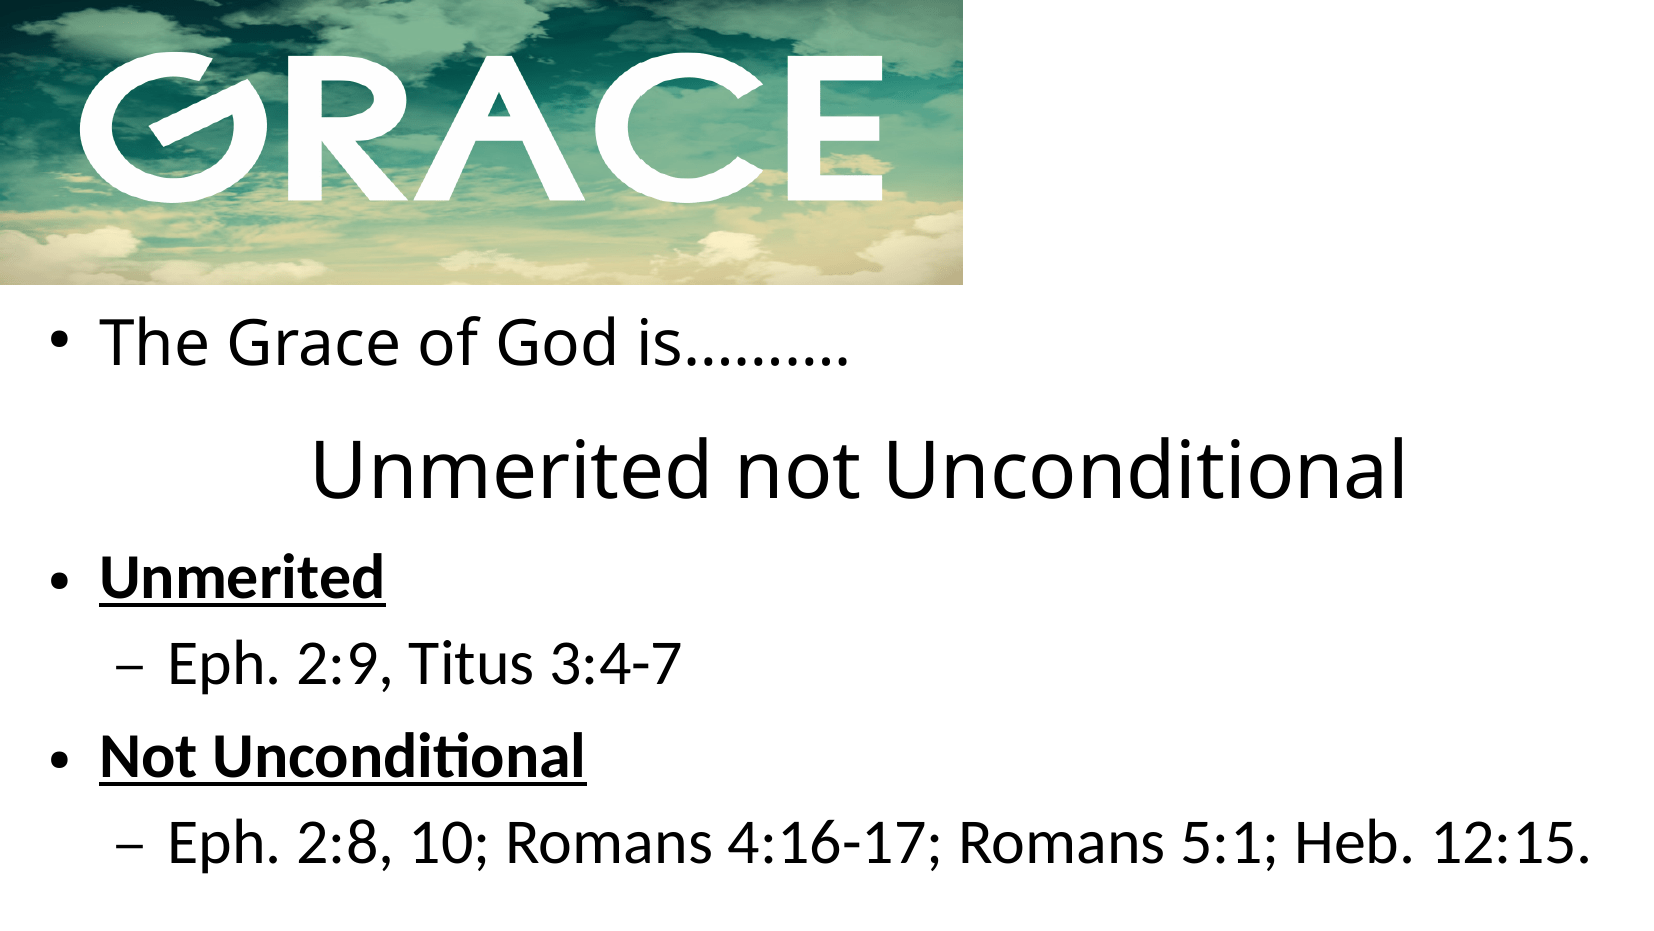

# The Grace of God is……….
Unmerited not Unconditional
Unmerited
Eph. 2:9, Titus 3:4-7
Not Unconditional
Eph. 2:8, 10; Romans 4:16-17; Romans 5:1; Heb. 12:15.